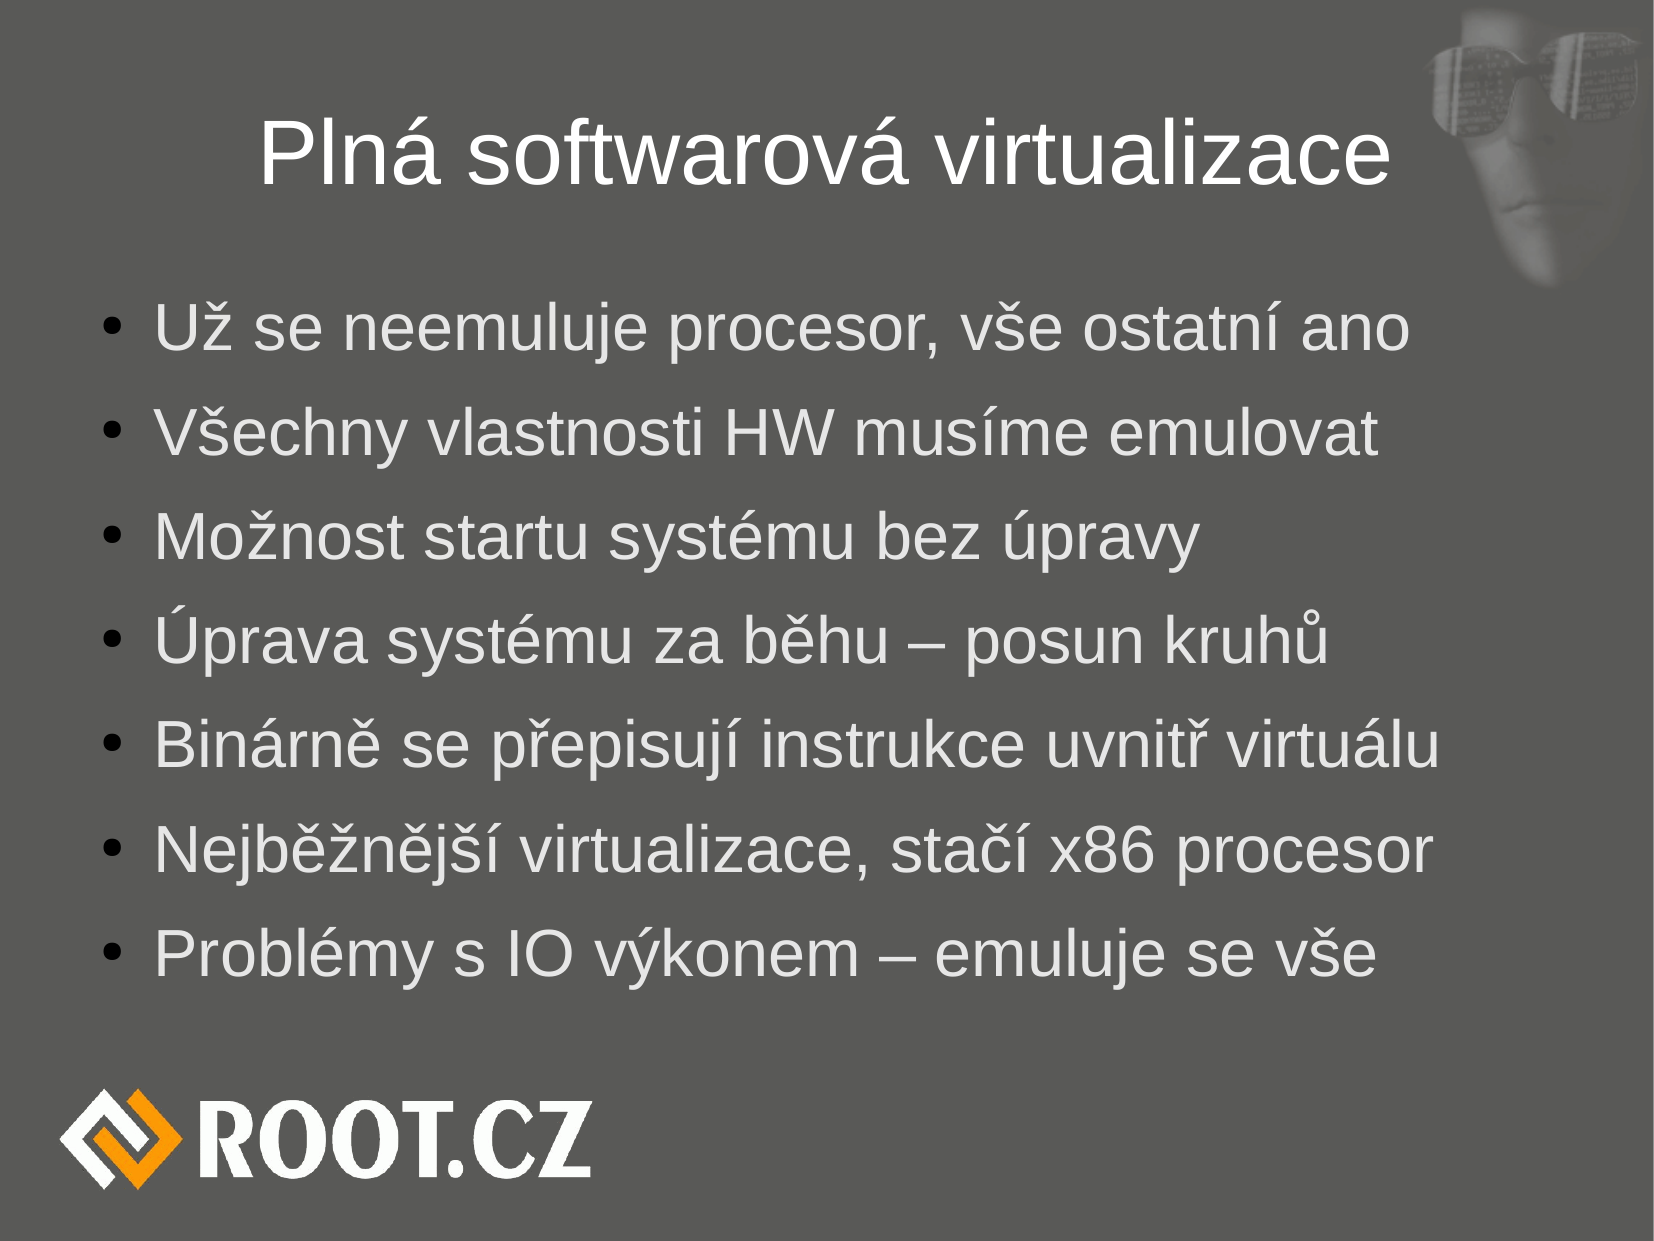

# Plná softwarová virtualizace
Už se neemuluje procesor, vše ostatní ano
Všechny vlastnosti HW musíme emulovat
Možnost startu systému bez úpravy
Úprava systému za běhu – posun kruhů
Binárně se přepisují instrukce uvnitř virtuálu
Nejběžnější virtualizace, stačí x86 procesor
Problémy s IO výkonem – emuluje se vše